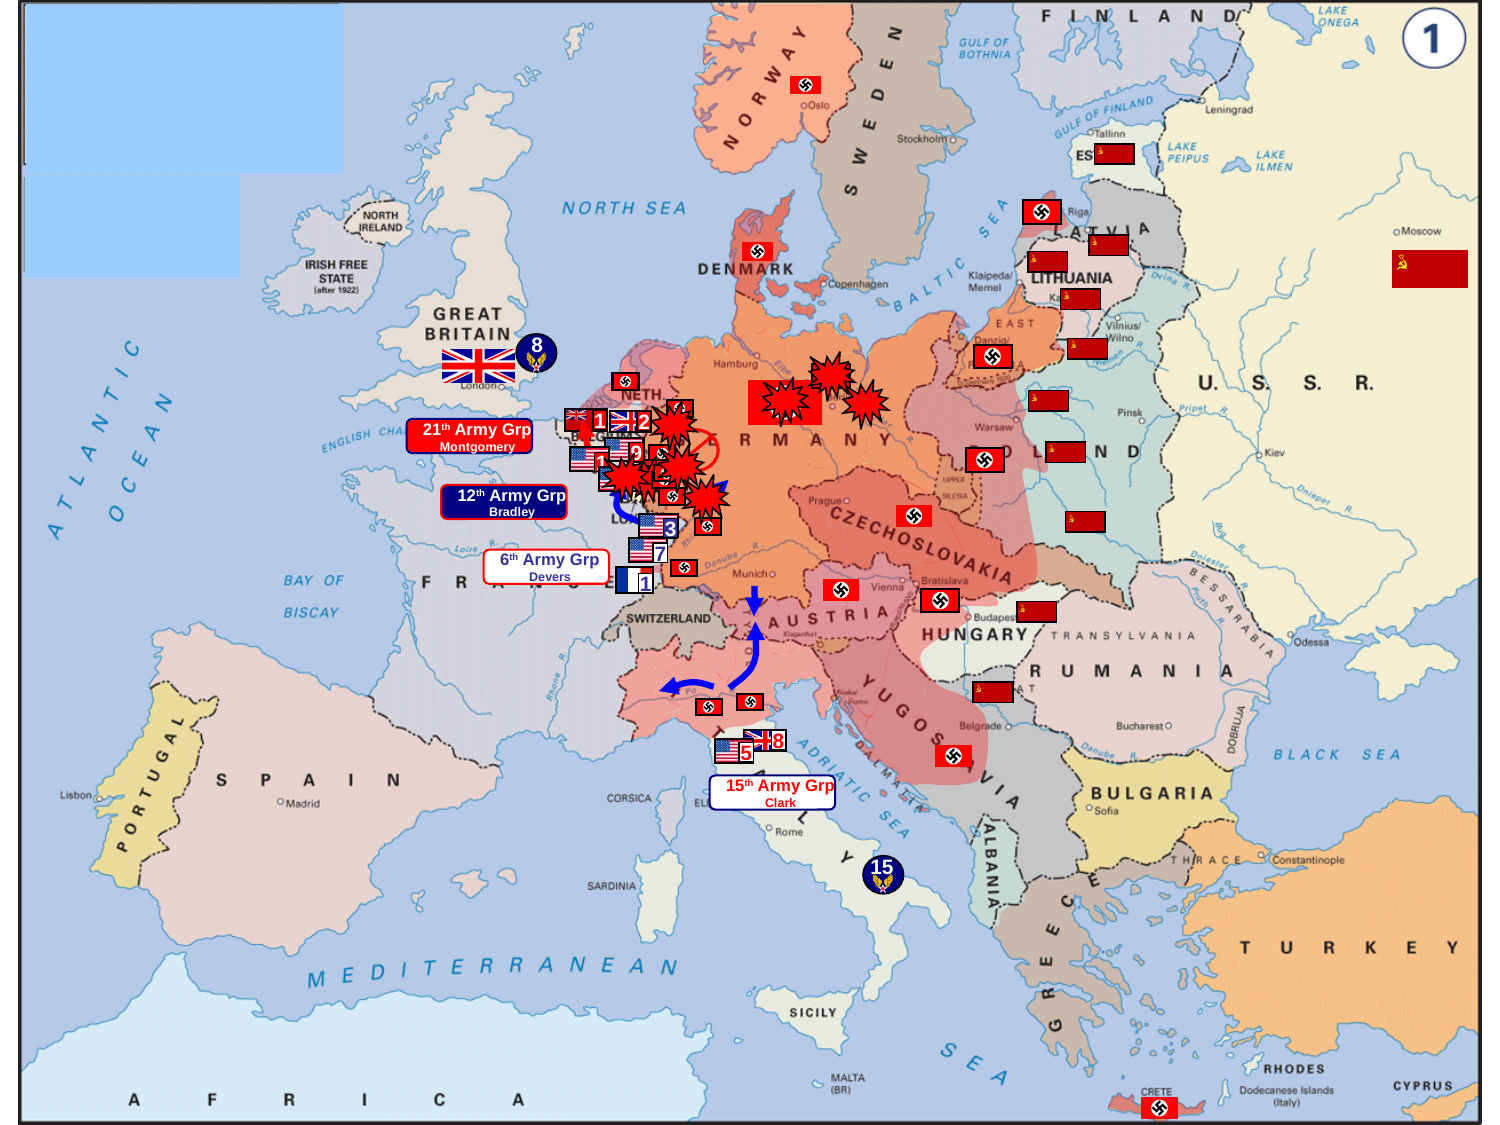

8
1
2
21th Army Grp
Montgomery
9
9
1
1
1
12th Army Grp
Bradley
3
7
6th Army Grp
Devers
1
8
5
15th Army Grp
Clark
15